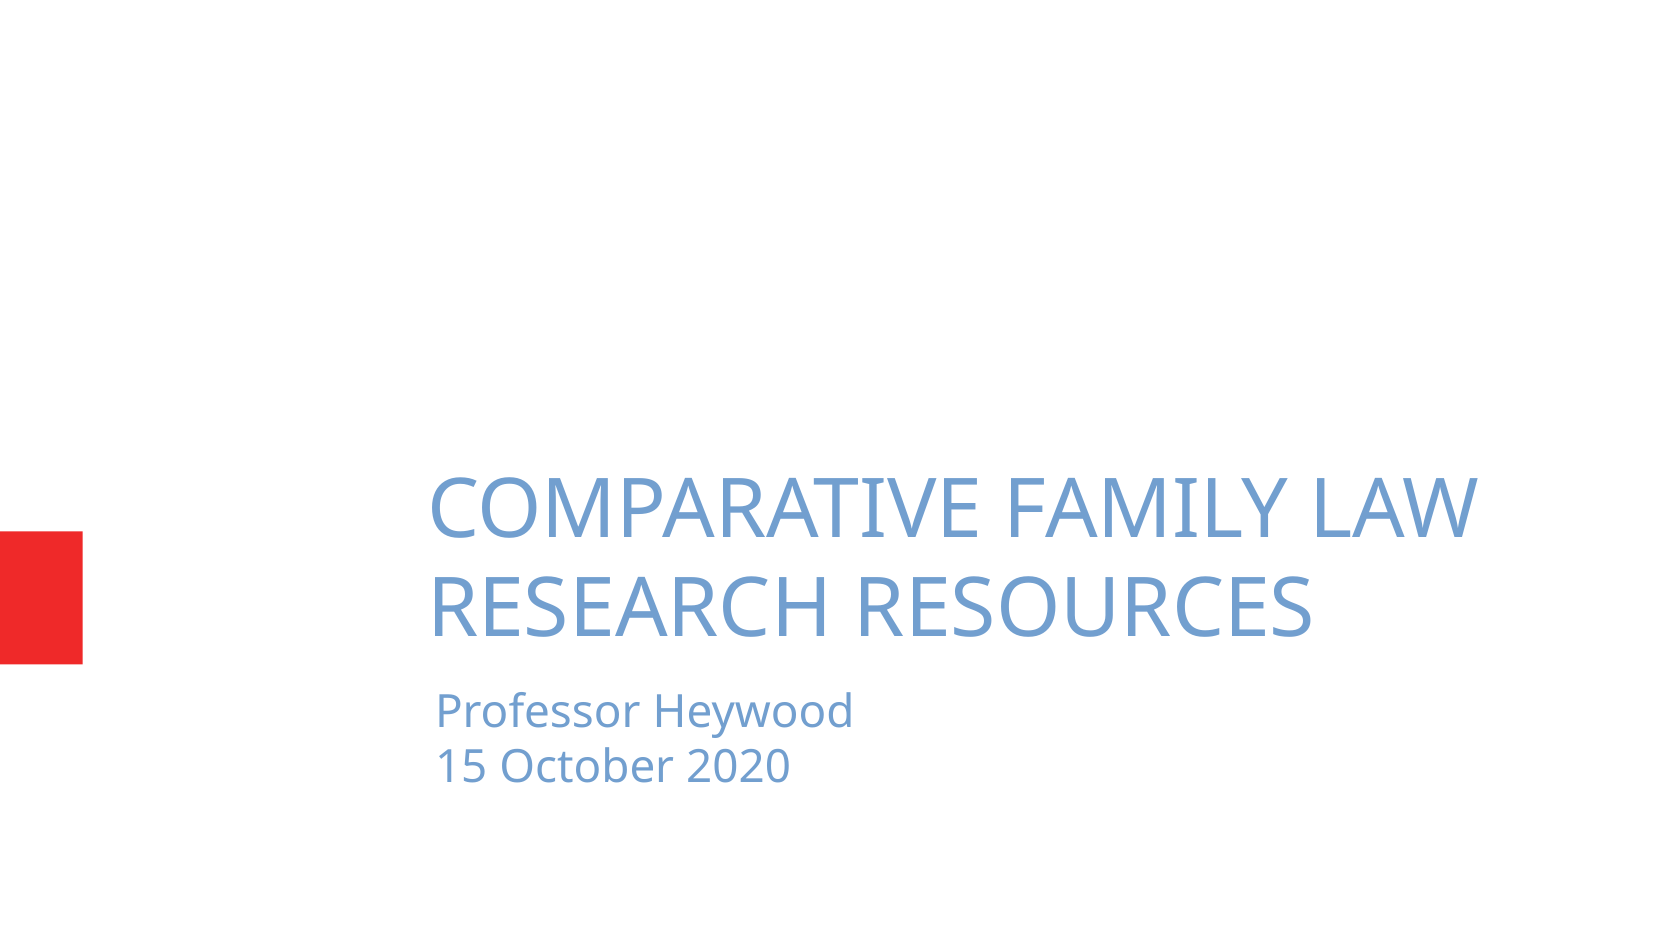

Comparative family Law
research resources
Professor Heywood
15 October 2020